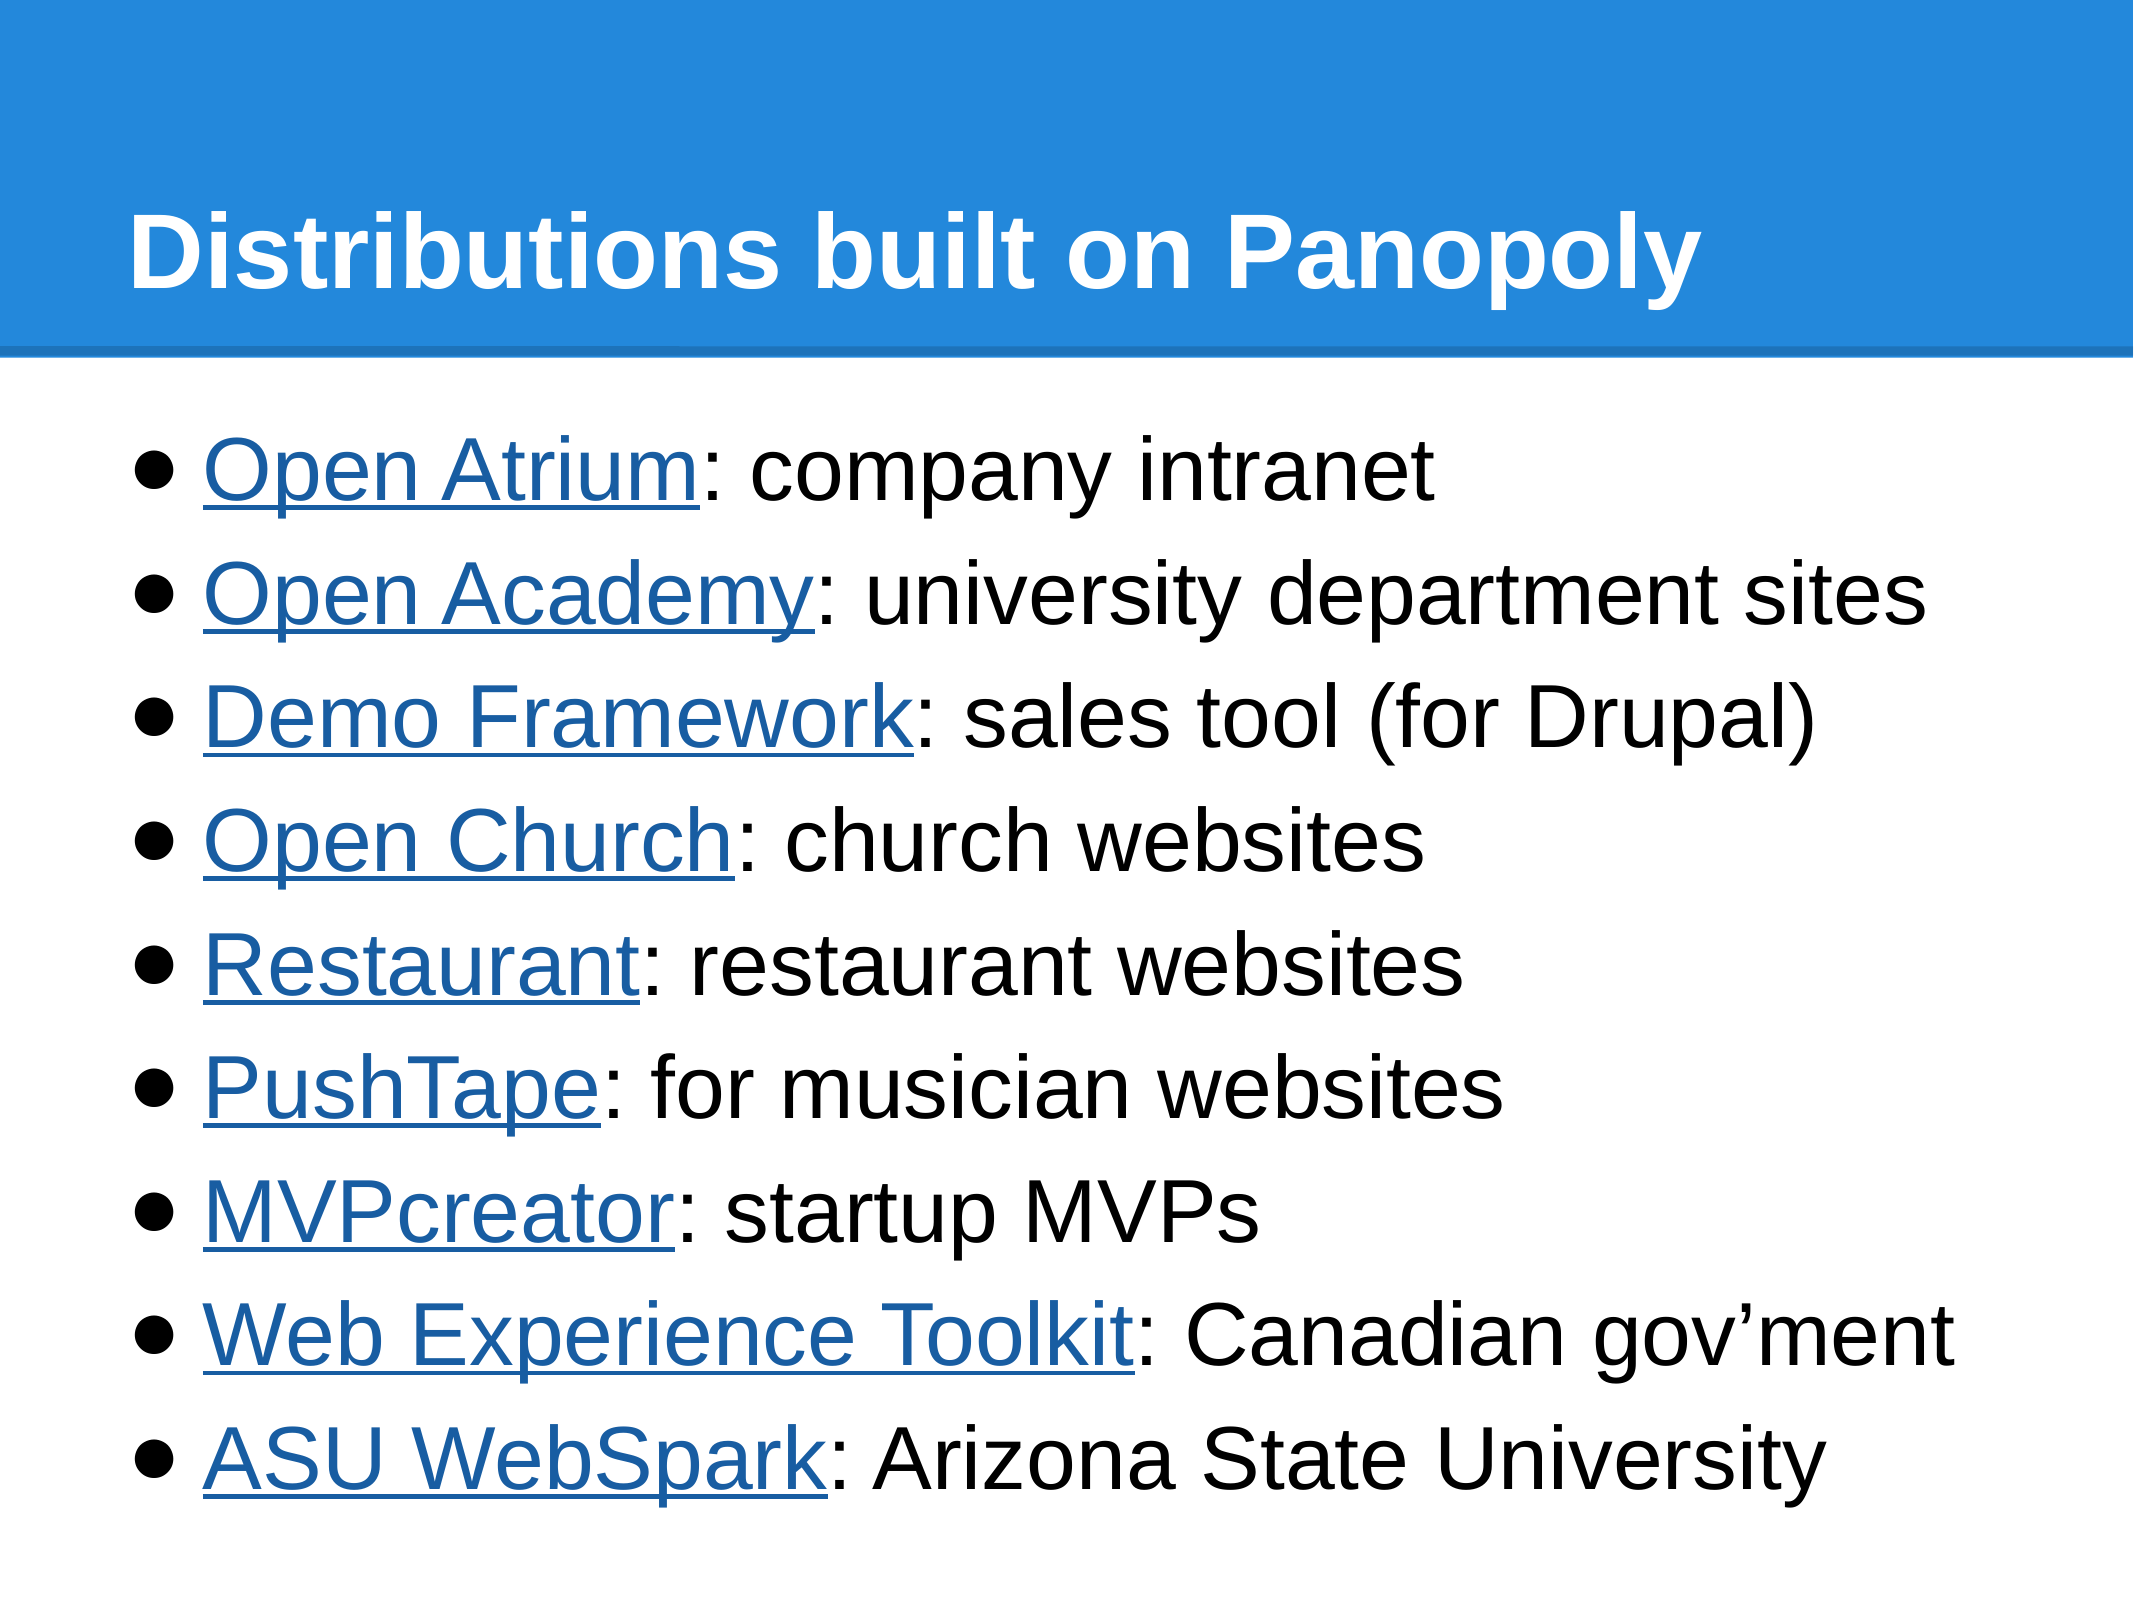

# Distributions built on Panopoly
Open Atrium: company intranet
Open Academy: university department sites
Demo Framework: sales tool (for Drupal)
Open Church: church websites
Restaurant: restaurant websites
PushTape: for musician websites
MVPcreator: startup MVPs
Web Experience Toolkit: Canadian gov’ment
ASU WebSpark: Arizona State University